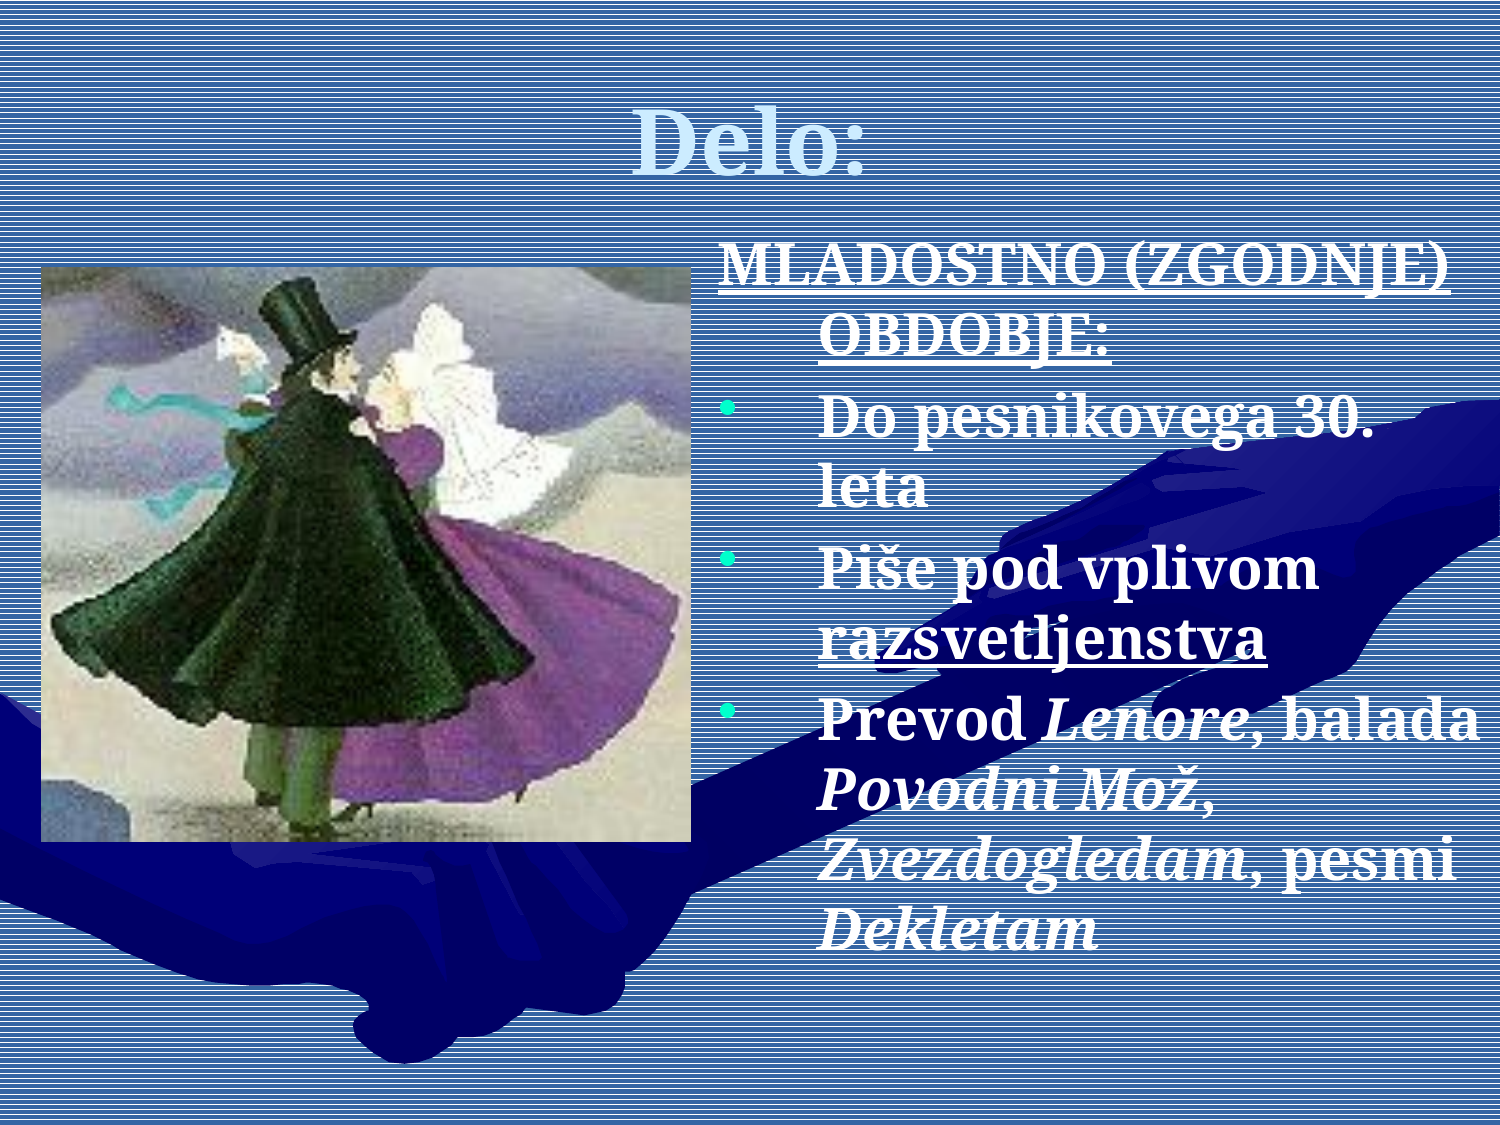

# Delo:
MLADOSTNO (ZGODNJE) OBDOBJE:
Do pesnikovega 30. leta
Piše pod vplivom razsvetljenstva
Prevod Lenore, balada Povodni Mož, Zvezdogledam, pesmi Dekletam